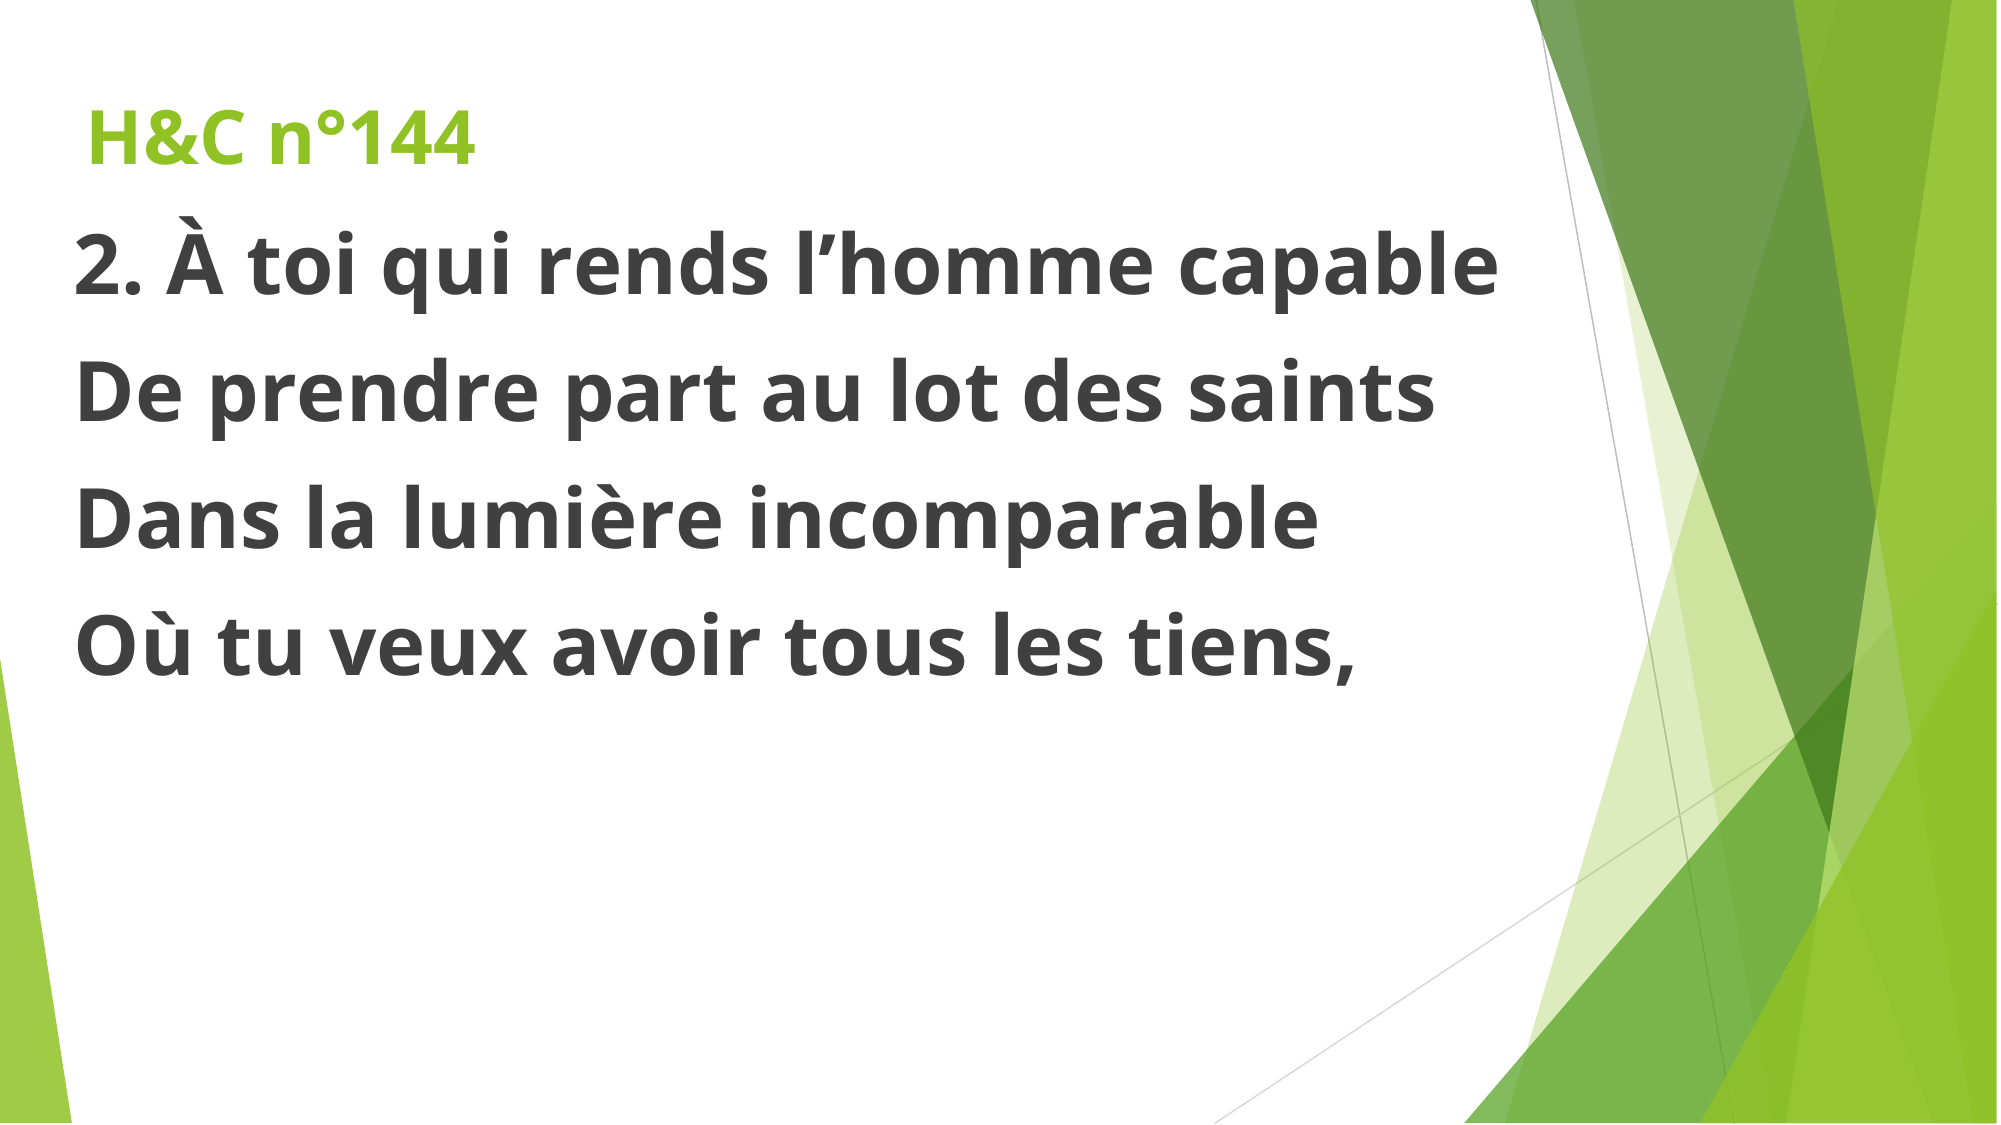

H&C n°144
2. À toi qui rends l’homme capable
De prendre part au lot des saints
Dans la lumière incomparable
Où tu veux avoir tous les tiens,